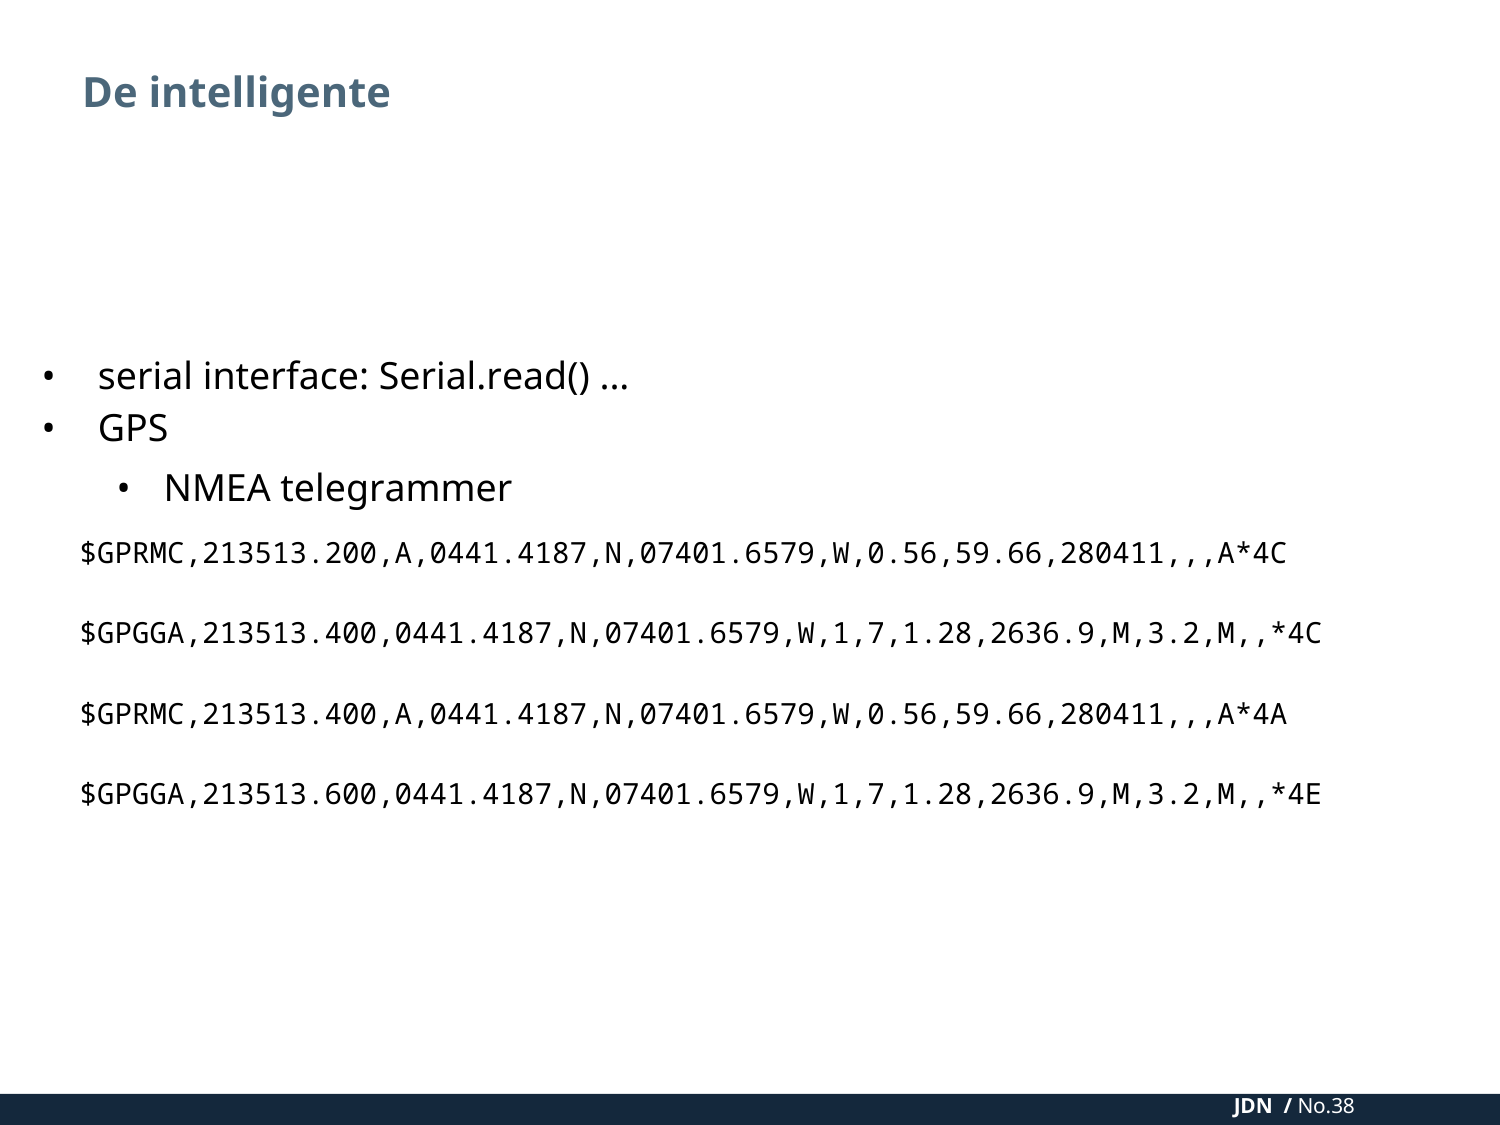

# De intelligente
serial interface: Serial.read() ...
GPS
NMEA telegrammer
$GPRMC,213513.200,A,0441.4187,N,07401.6579,W,0.56,59.66,280411,,,A*4C
$GPGGA,213513.400,0441.4187,N,07401.6579,W,1,7,1.28,2636.9,M,3.2,M,,*4C
$GPRMC,213513.400,A,0441.4187,N,07401.6579,W,0.56,59.66,280411,,,A*4A
$GPGGA,213513.600,0441.4187,N,07401.6579,W,1,7,1.28,2636.9,M,3.2,M,,*4E